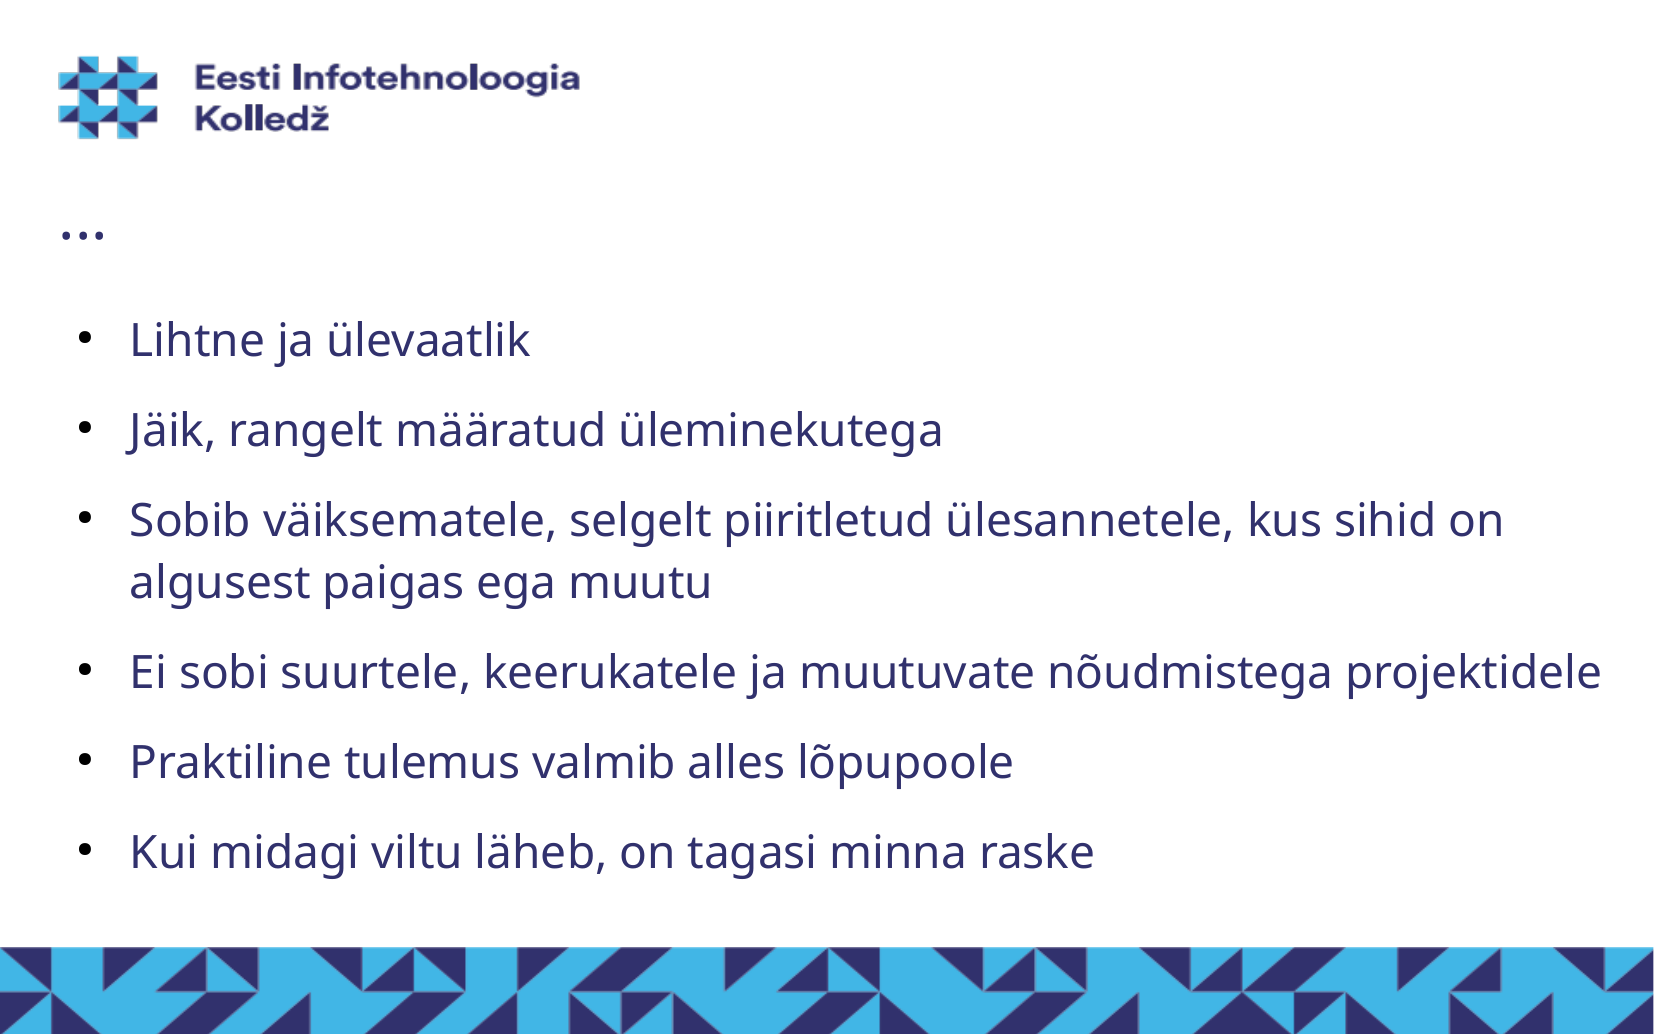

# ...
Lihtne ja ülevaatlik
Jäik, rangelt määratud üleminekutega
Sobib väiksematele, selgelt piiritletud ülesannetele, kus sihid on algusest paigas ega muutu
Ei sobi suurtele, keerukatele ja muutuvate nõudmistega projektidele
Praktiline tulemus valmib alles lõpupoole
Kui midagi viltu läheb, on tagasi minna raske